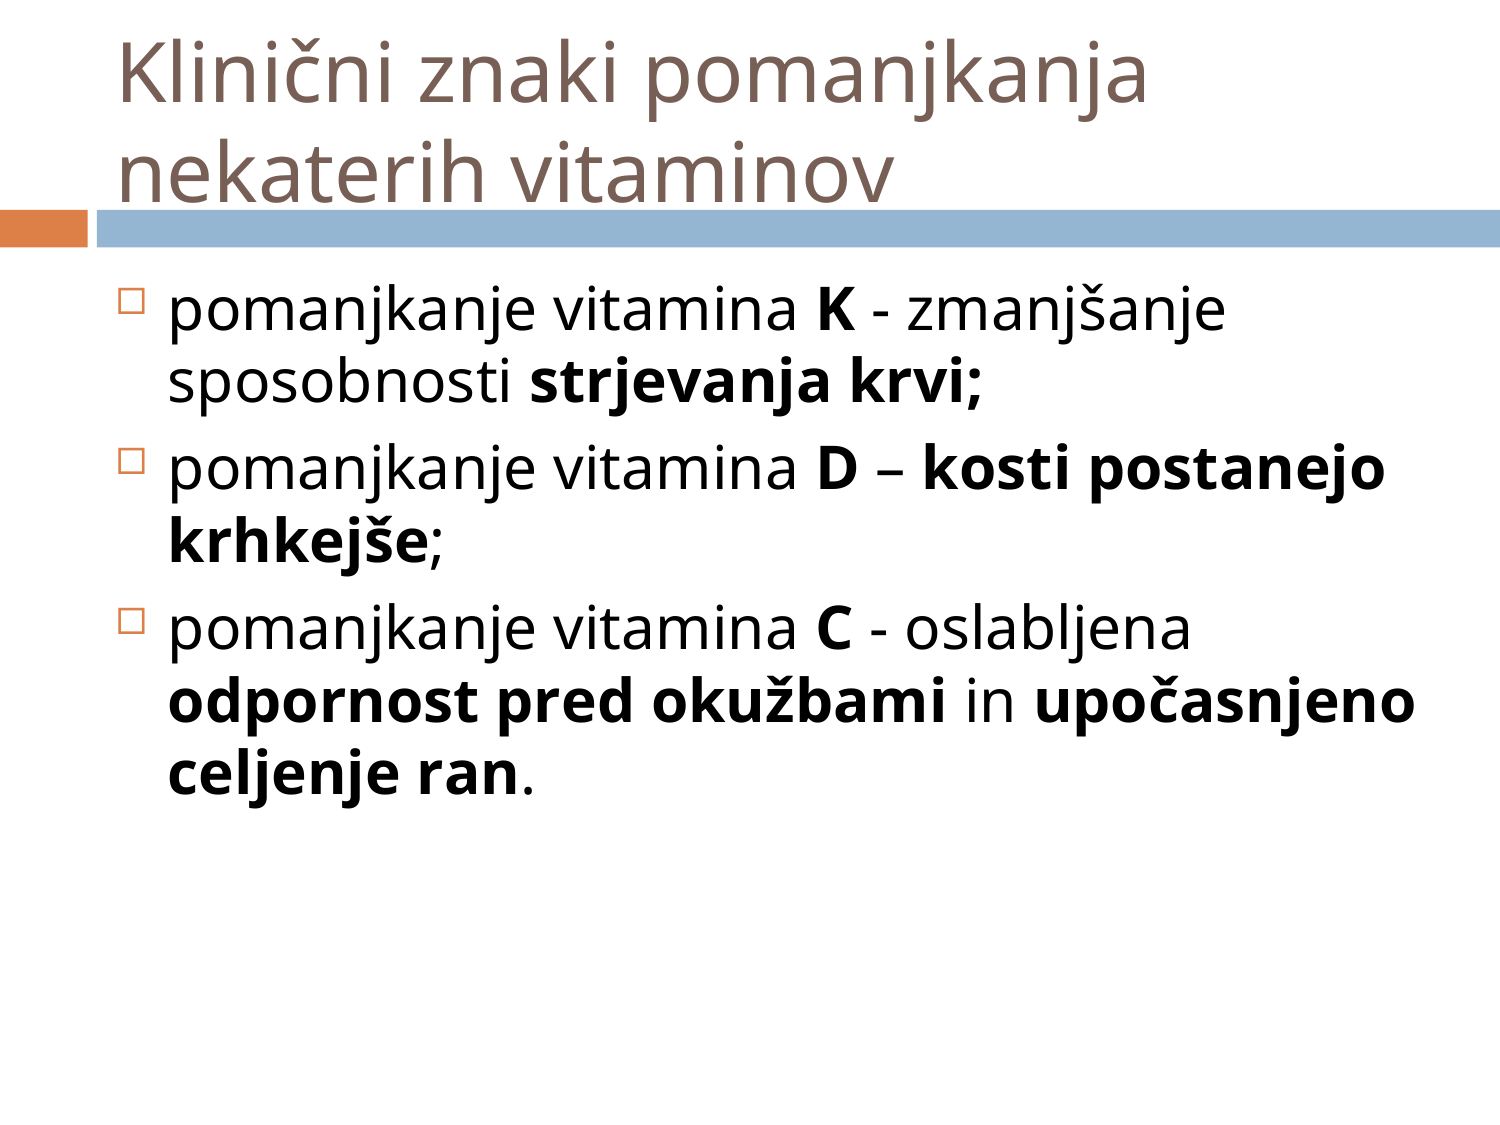

# Klinični znaki pomanjkanja nekaterih vitaminov
pomanjkanje vitamina K - zmanjšanje sposobnosti strjevanja krvi;
pomanjkanje vitamina D – kosti postanejo krhkejše;
pomanjkanje vitamina C - oslabljena odpornost pred okužbami in upočasnjeno celjenje ran.